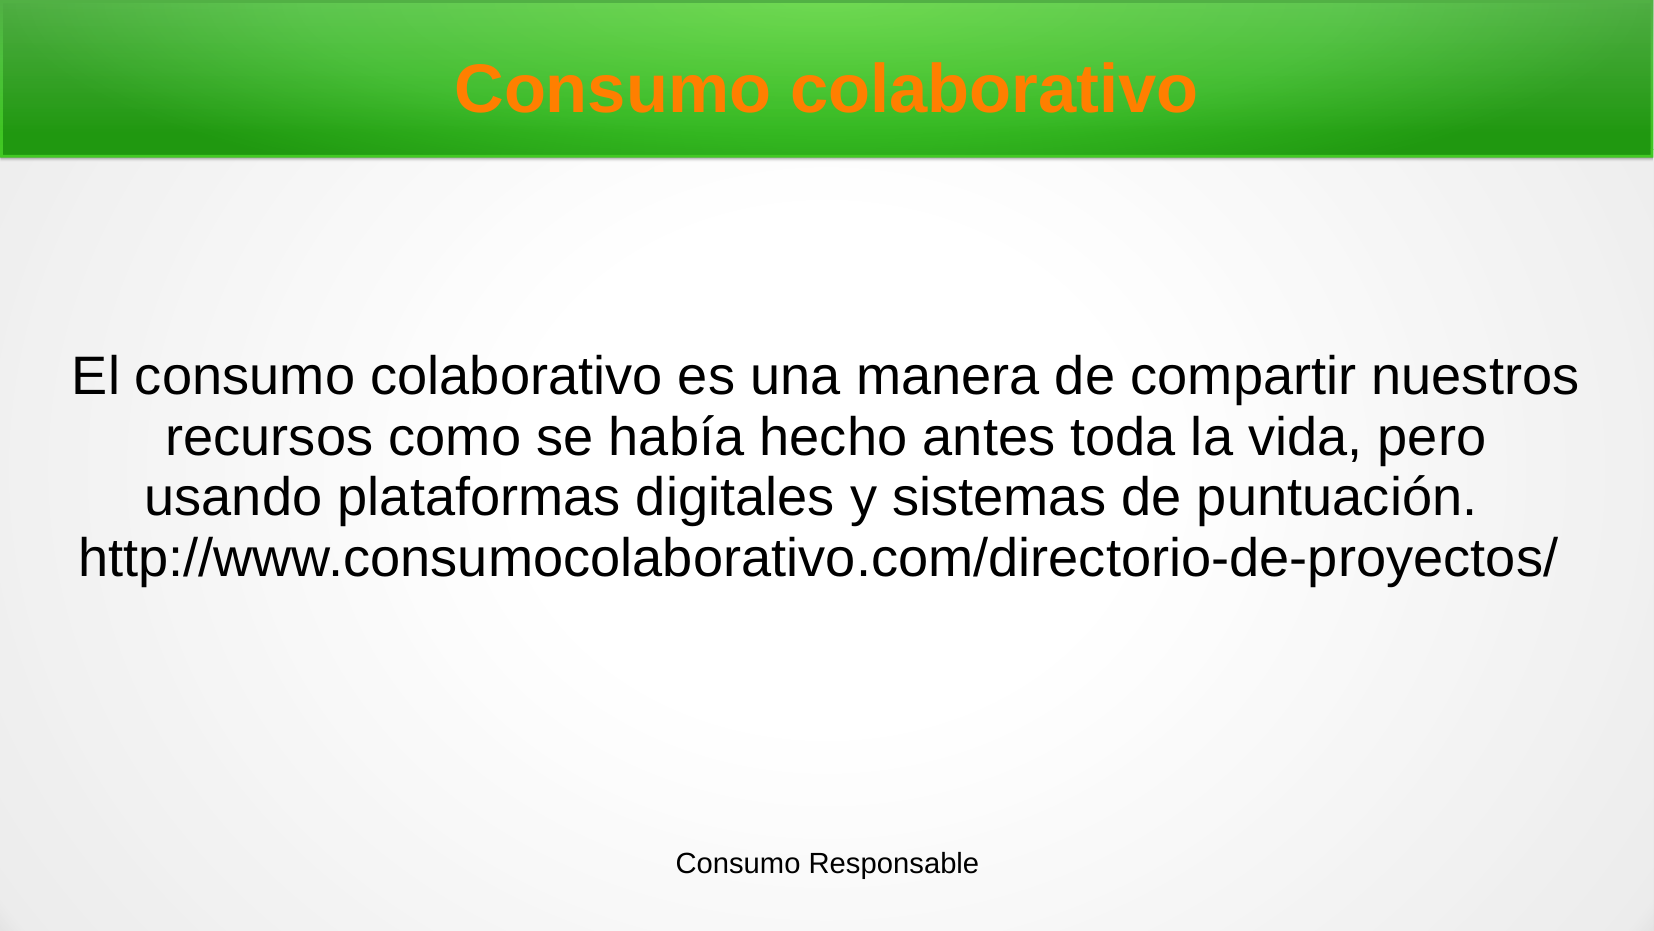

# Consumo colaborativo
El consumo colaborativo es una manera de compartir nuestros recursos como se había hecho antes toda la vida, pero usando plataformas digitales y sistemas de puntuación.
http://www.consumocolaborativo.com/directorio-de-proyectos/
Consumo Responsable